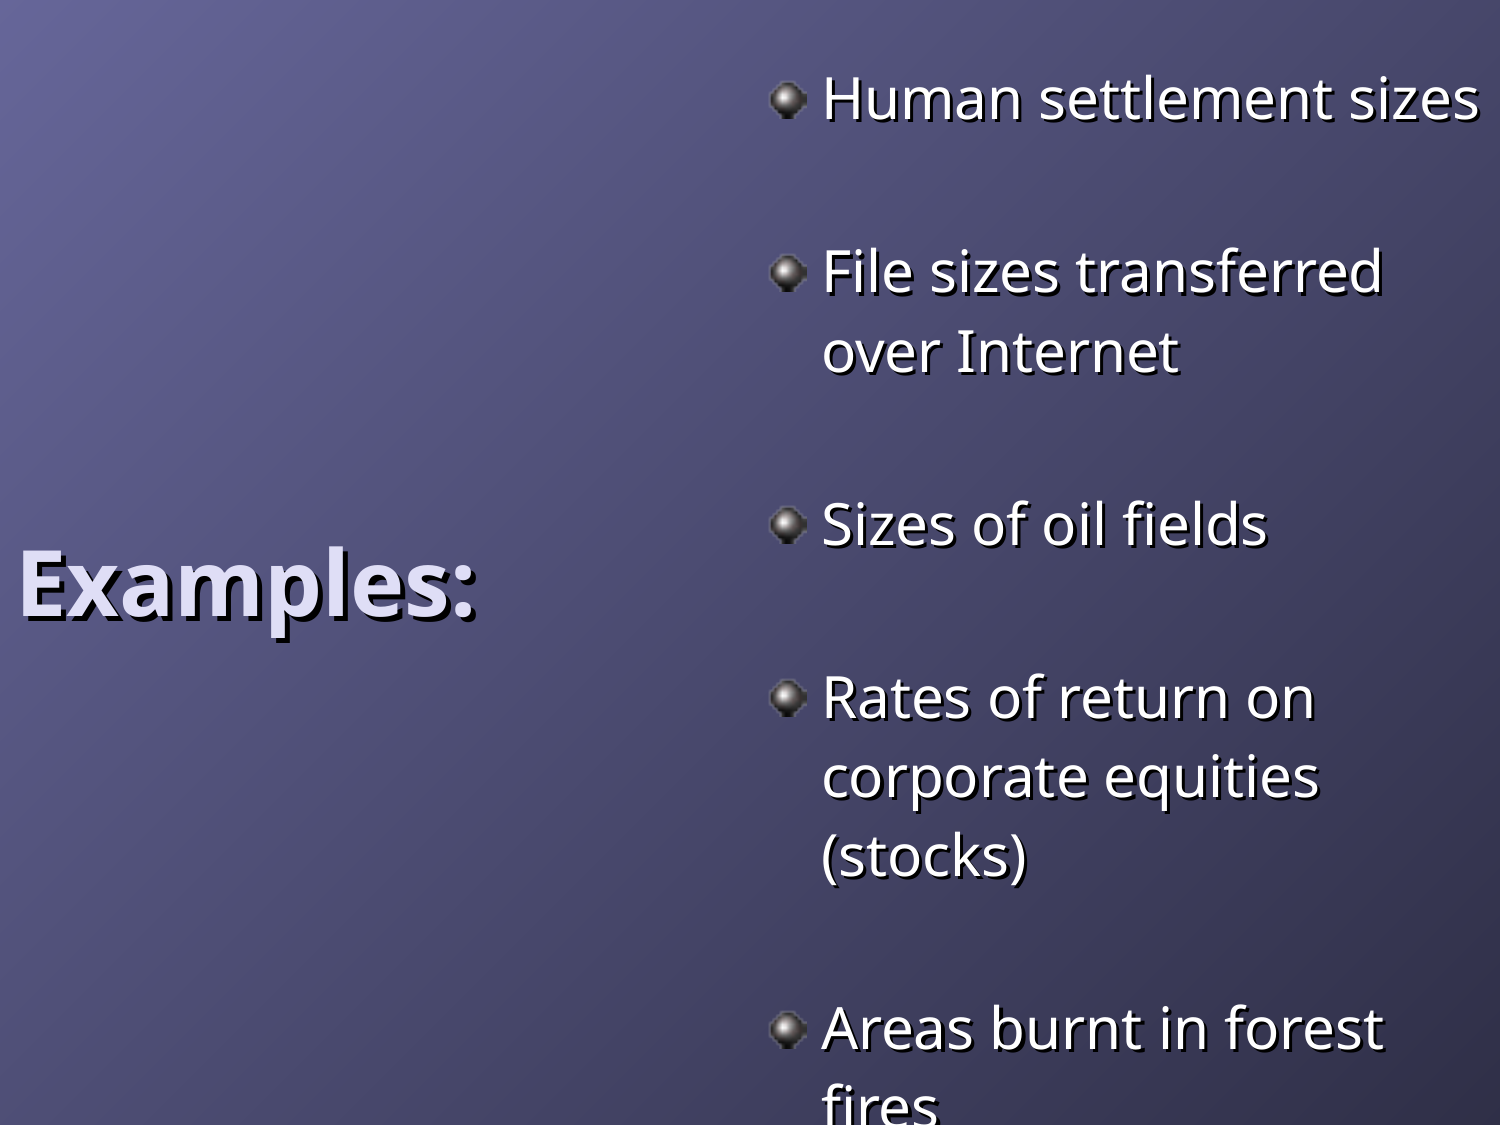

Human settlement sizes
File sizes transferred over Internet
Sizes of oil fields
Rates of return on corporate equities (stocks)
Areas burnt in forest fires
# Examples: